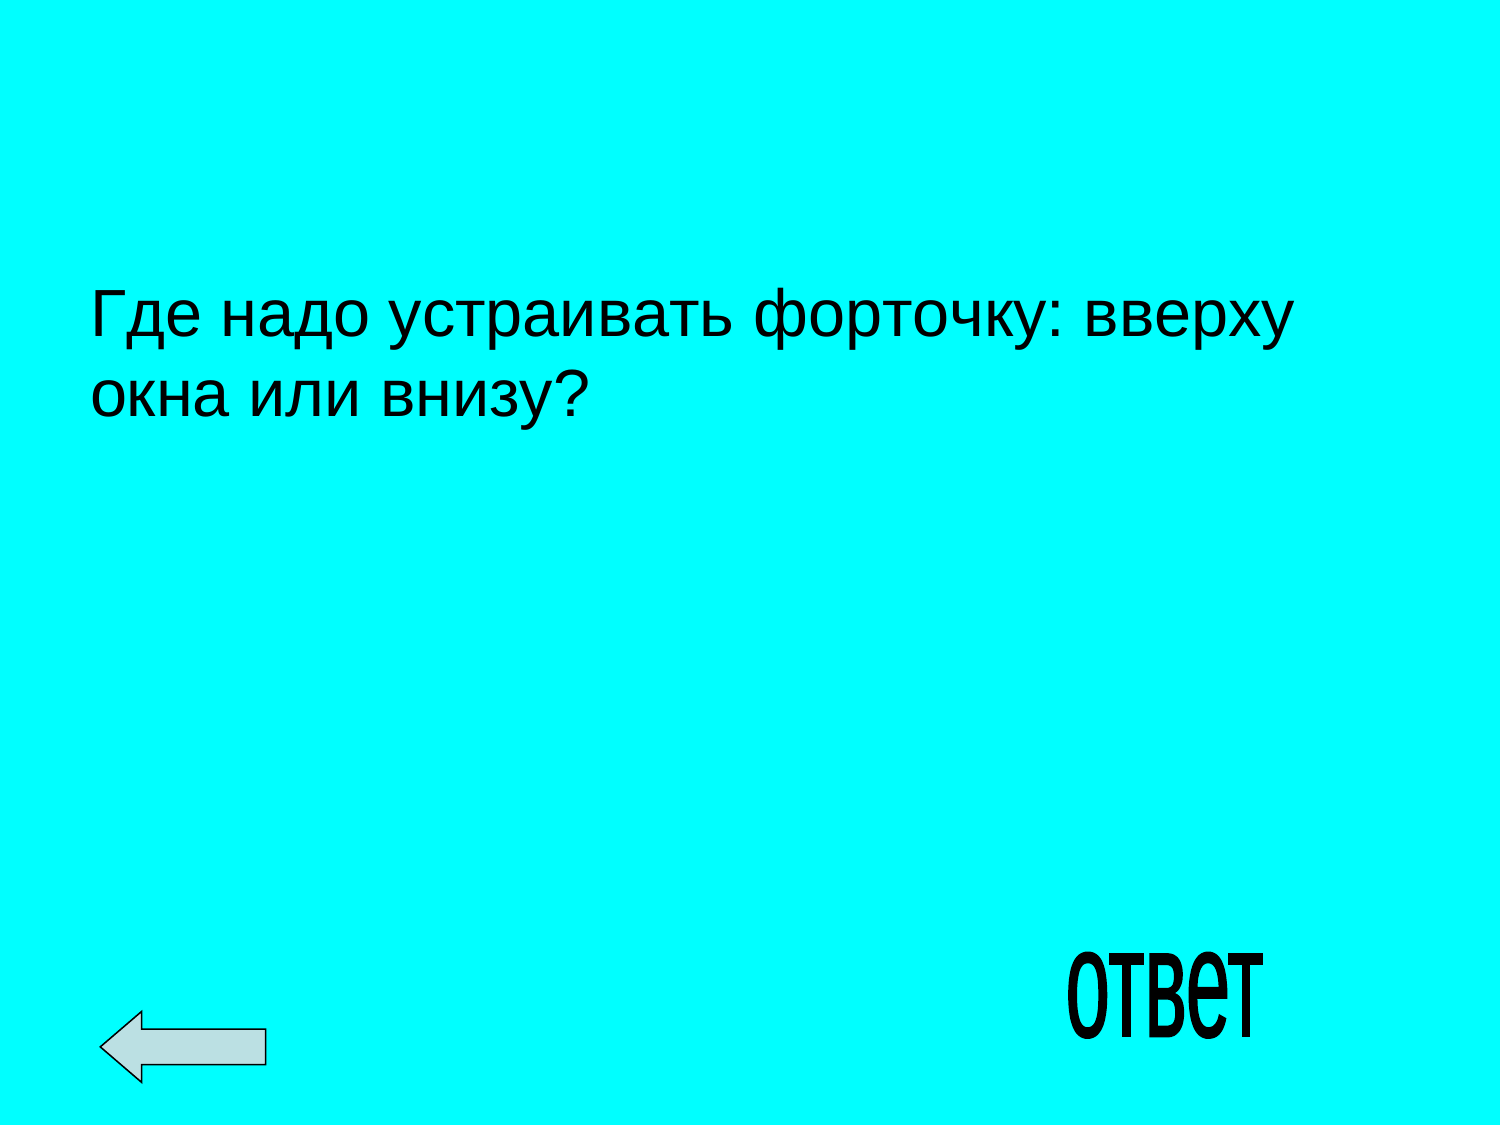

# Где надо устраивать форточку: вверху окна или внизу?
ответ